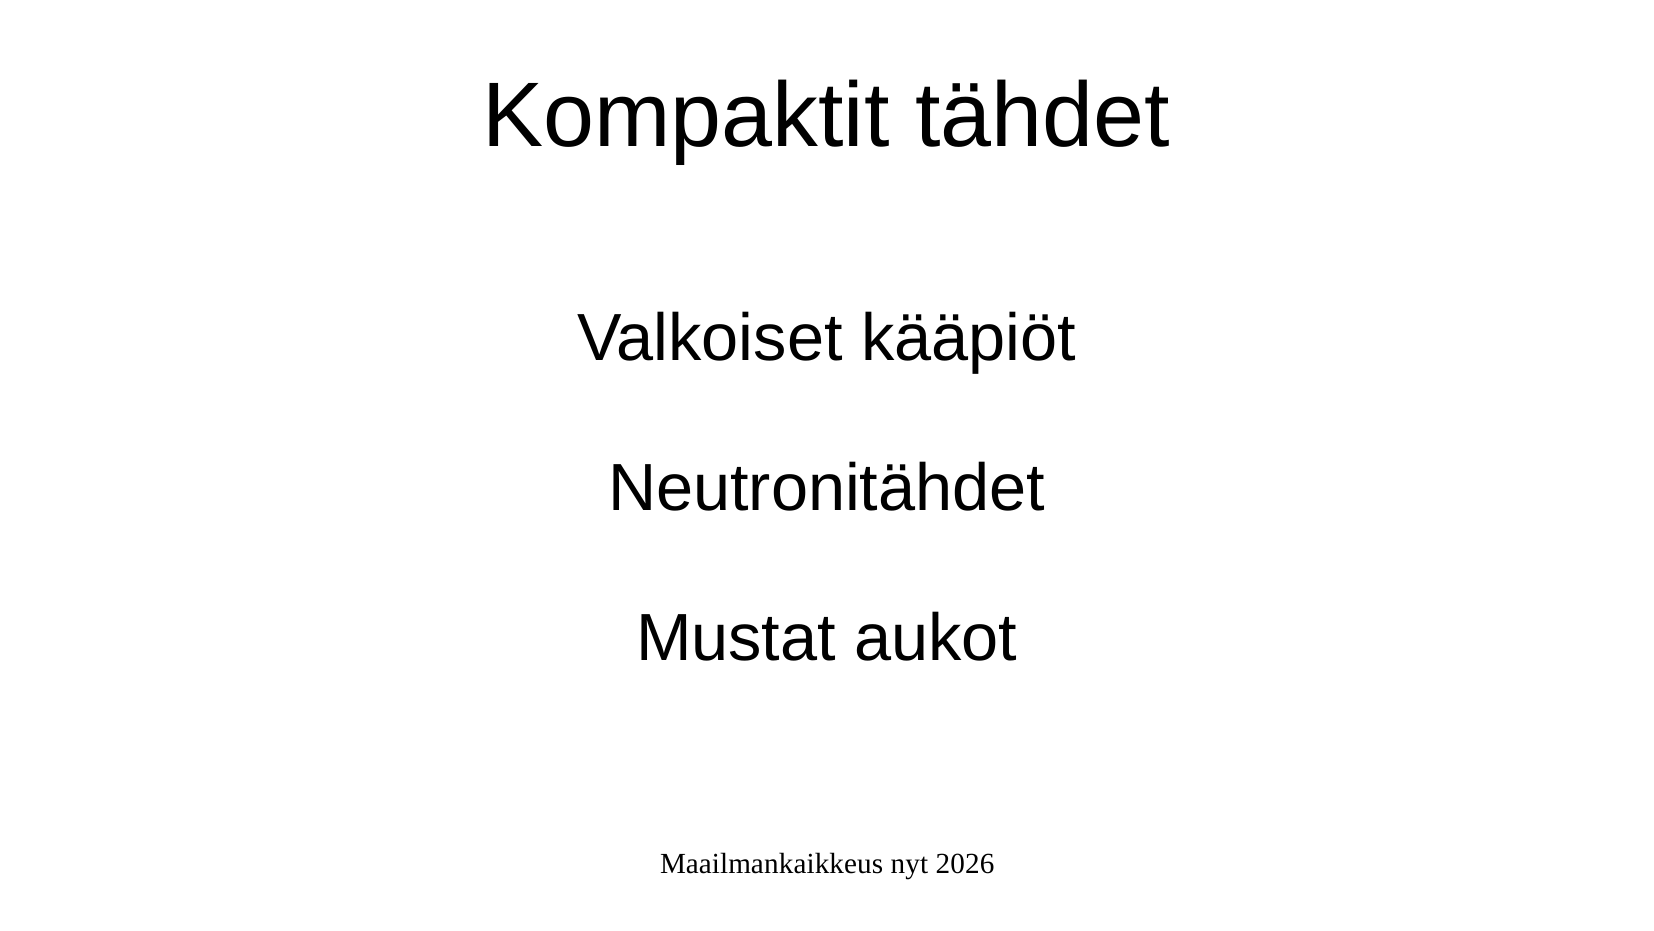

# Kompaktit tähdet
Valkoiset kääpiöt
Neutronitähdet
Mustat aukot